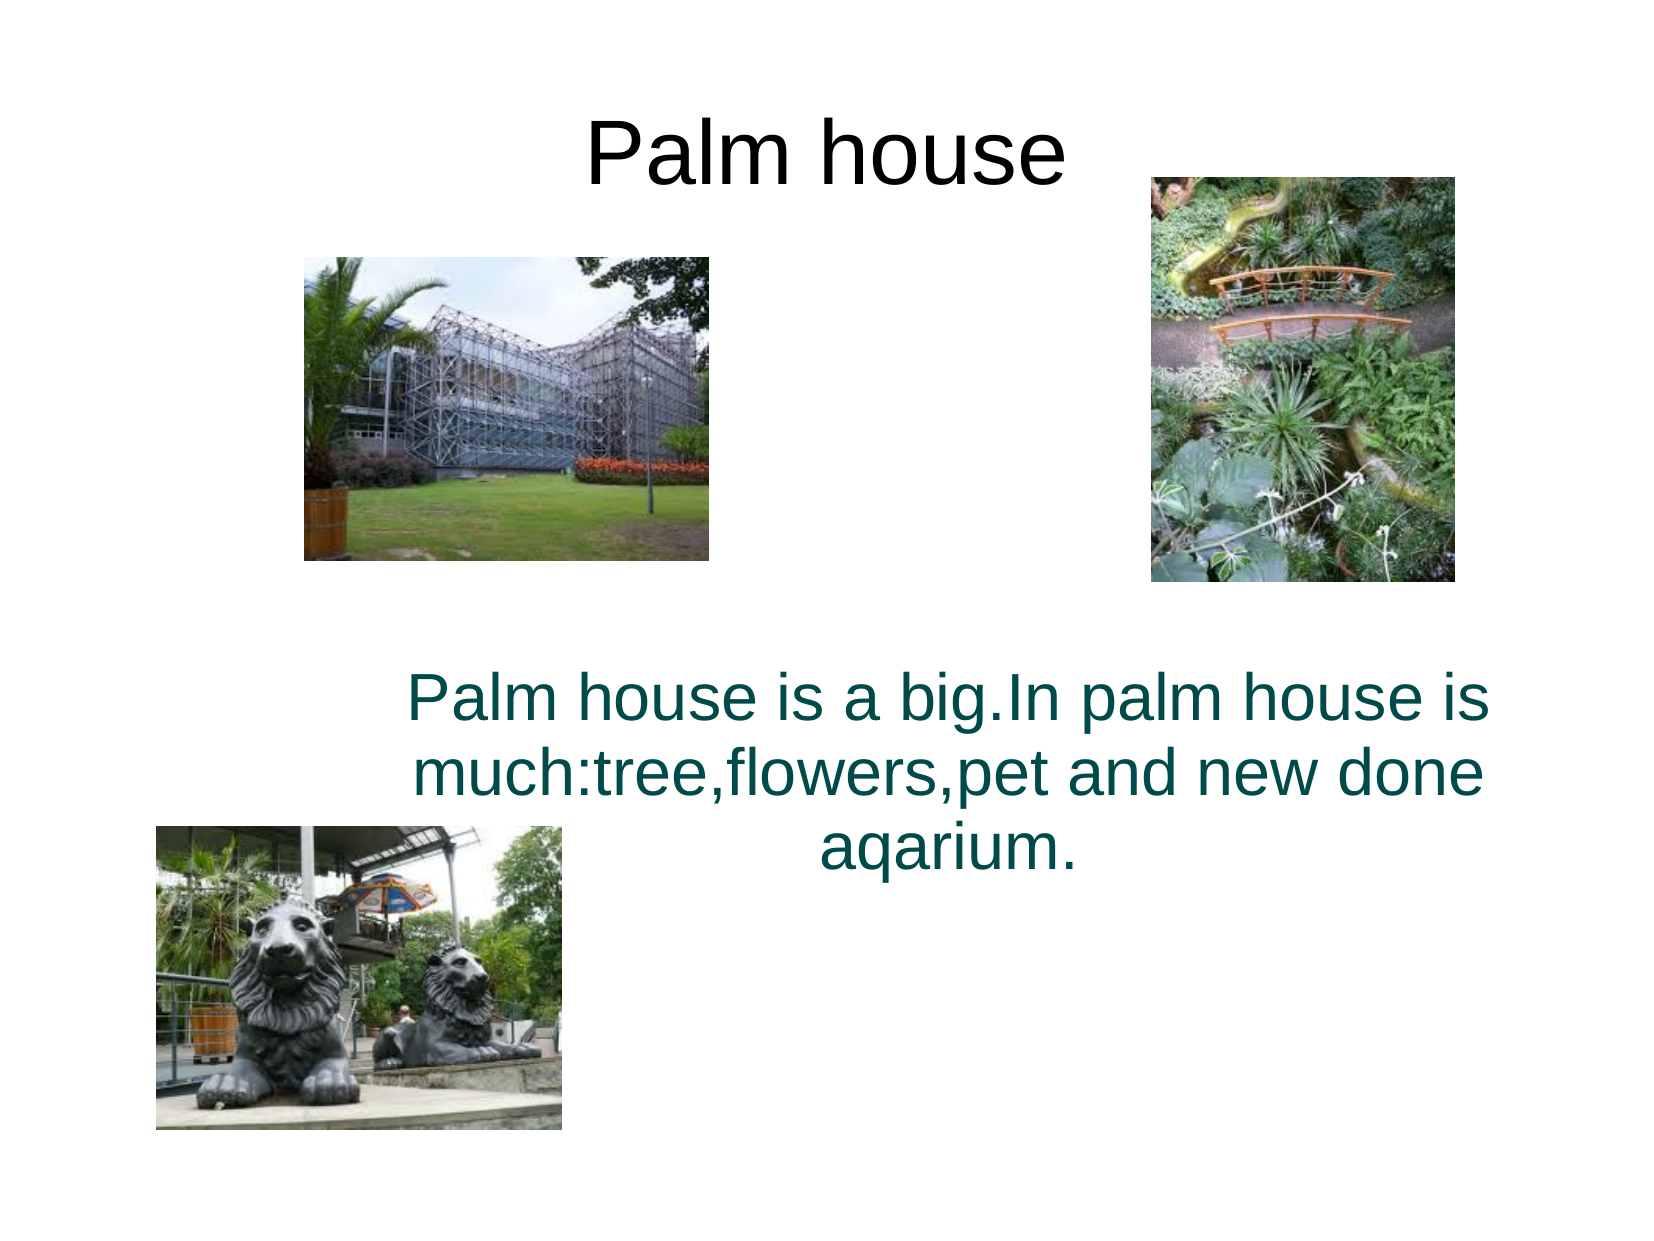

# Palm house
Palm house is a big.In palm house is much:tree,flowers,pet and new done aqarium.